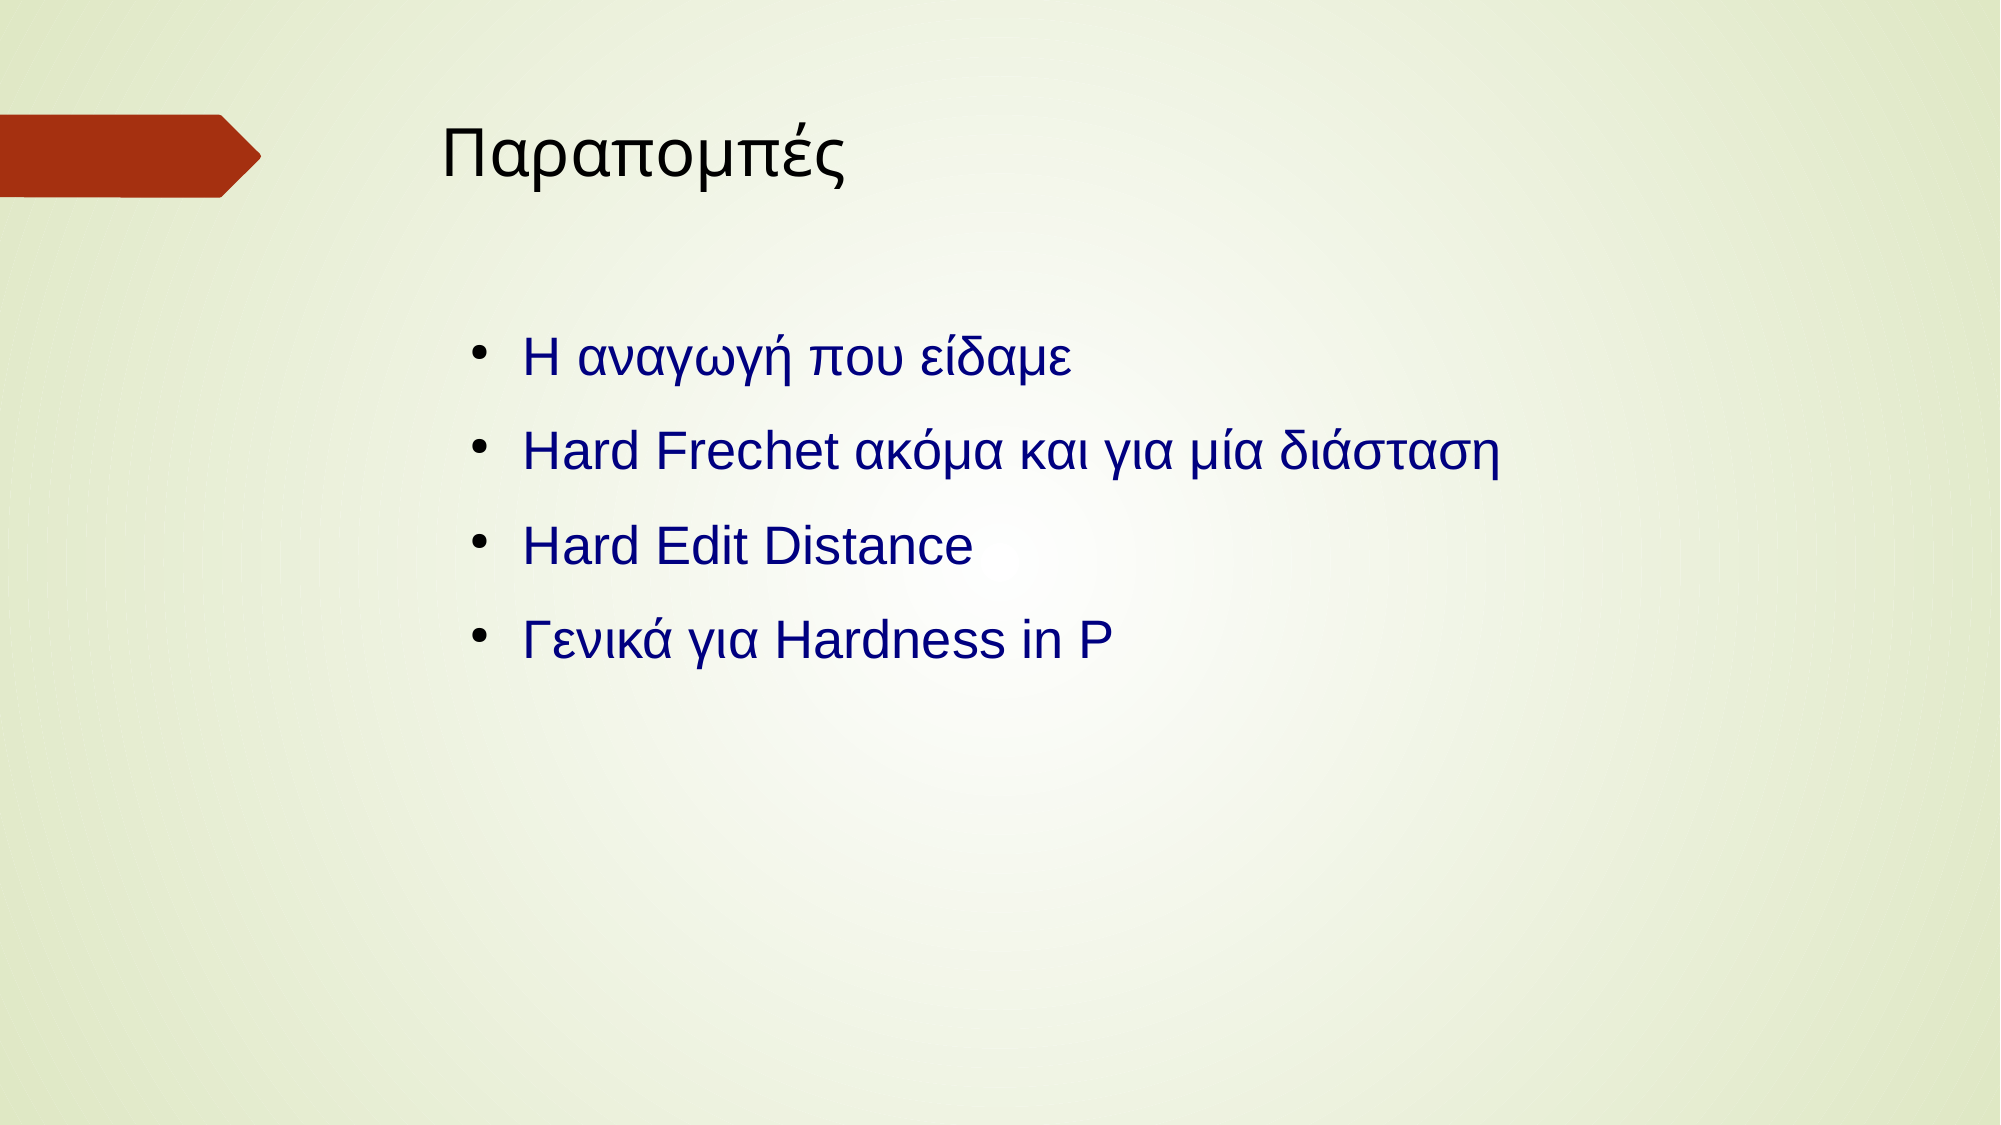

# Παραπομπές
Η αναγωγή που είδαμε
Hard Frechet ακόμα και για μία διάσταση
Hard Edit Distance
Γενικά για Hardness in P